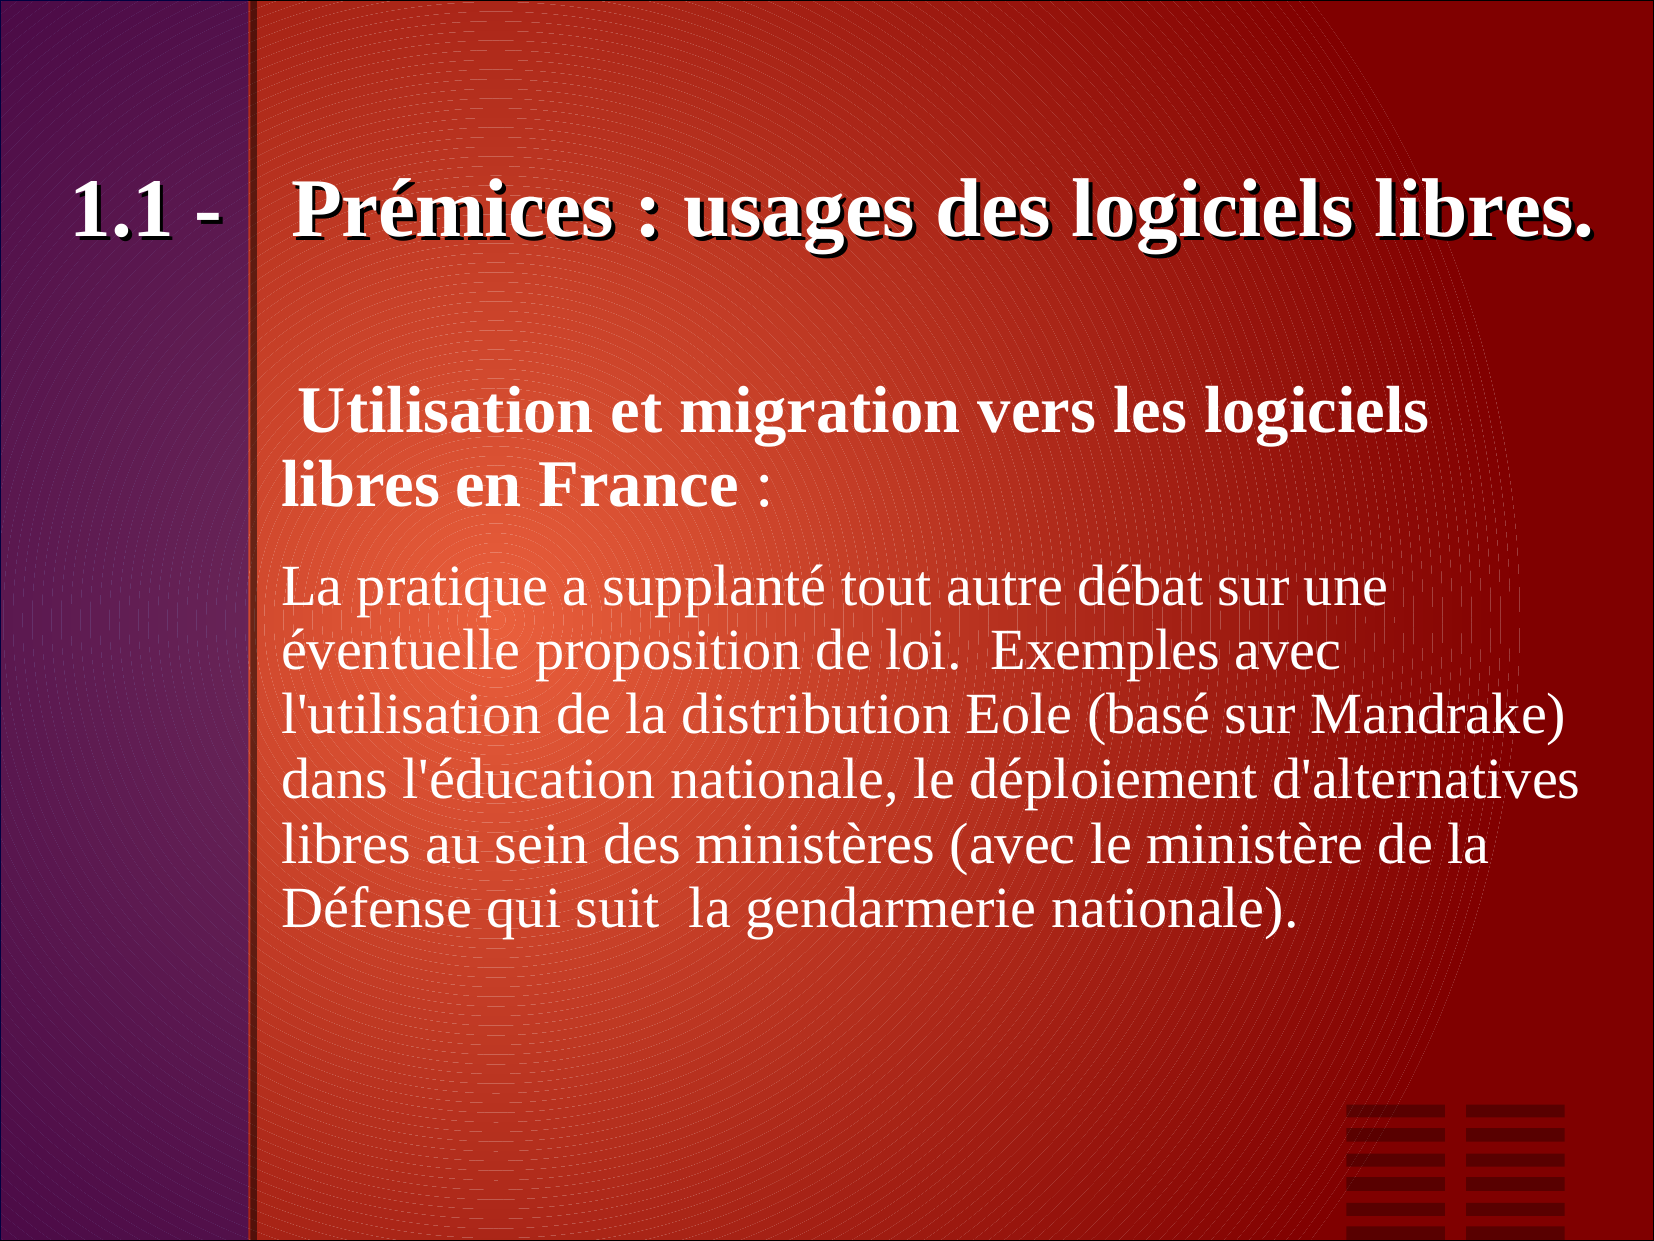

# 1.1 - 	Prémices : usages des logiciels libres.
 Utilisation et migration vers les logiciels libres en France :
La pratique a supplanté tout autre débat sur une éventuelle proposition de loi. Exemples avec l'utilisation de la distribution Eole (basé sur Mandrake) dans l'éducation nationale, le déploiement d'alternatives libres au sein des ministères (avec le ministère de la Défense qui suit la gendarmerie nationale).